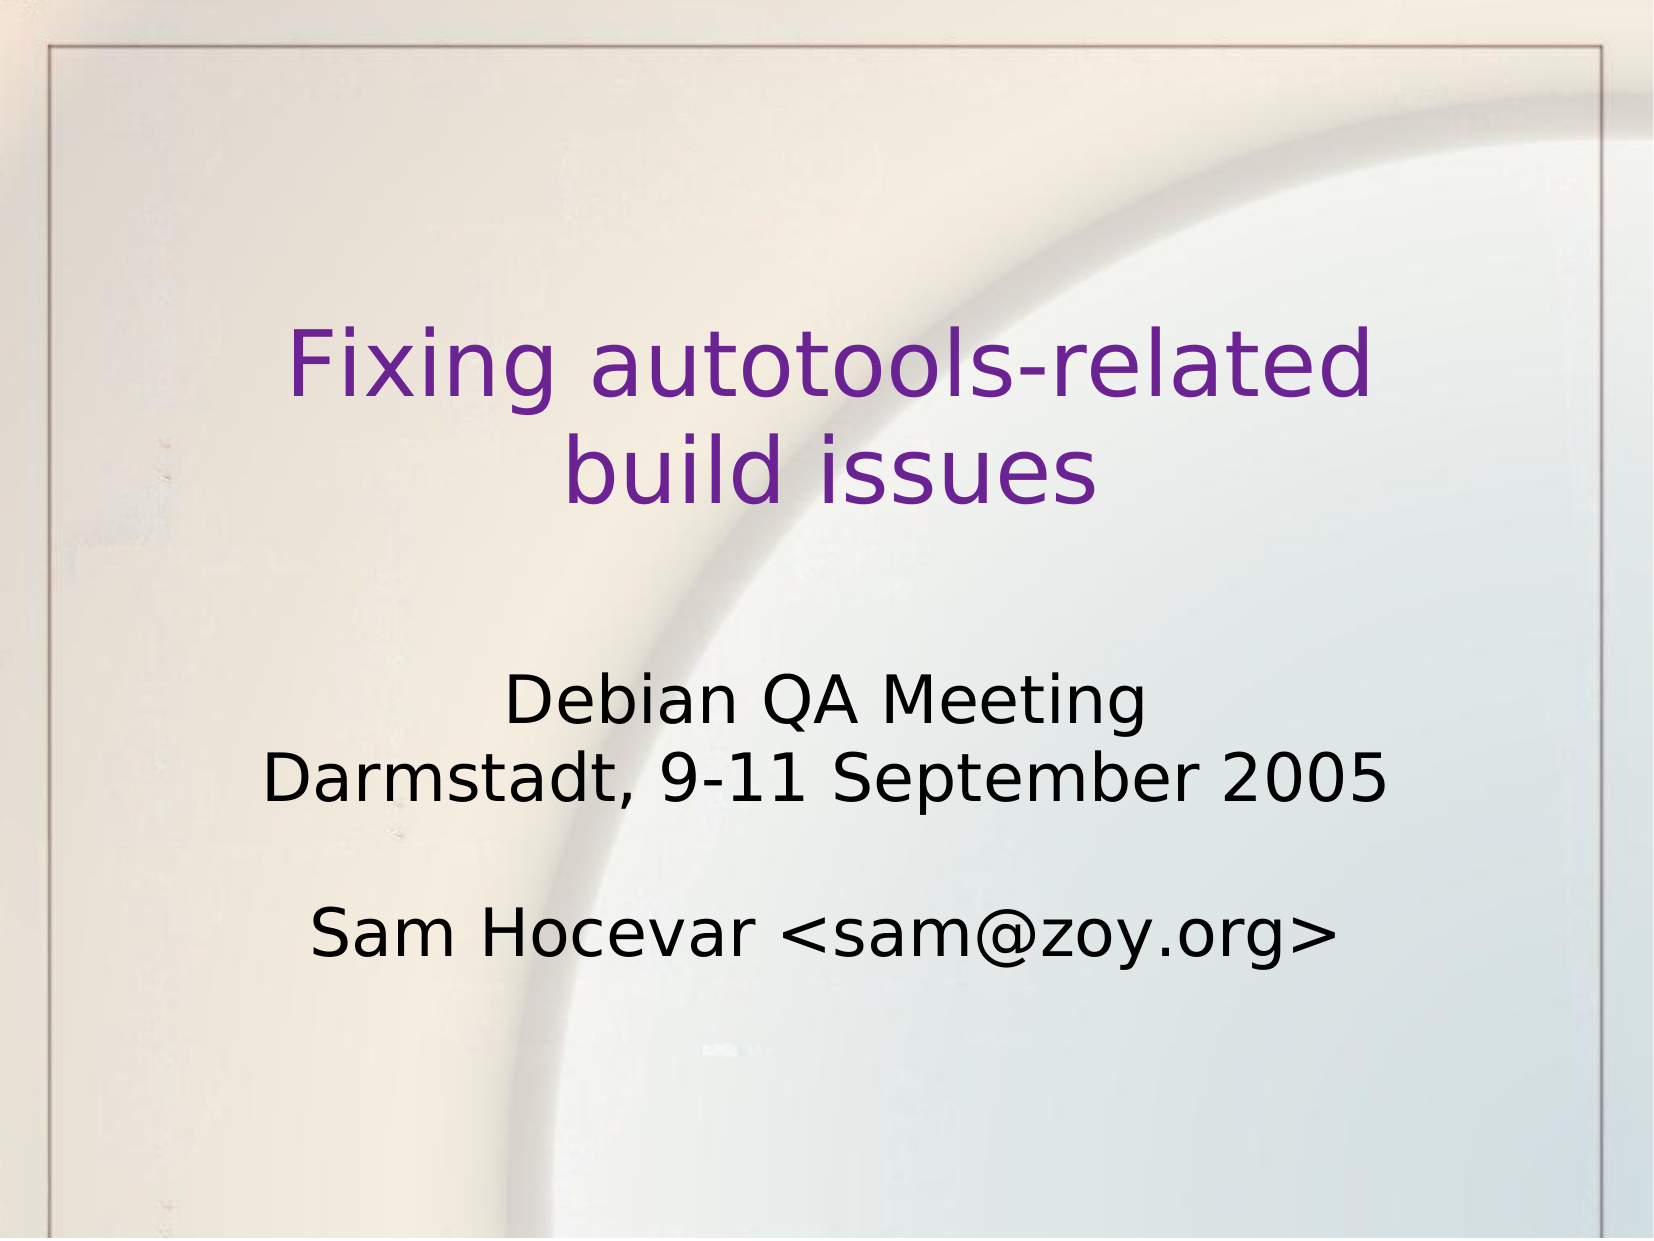

# Fixing autotools-related build issues
Debian QA Meeting
Darmstadt, 9-11 September 2005
Sam Hocevar <sam@zoy.org>